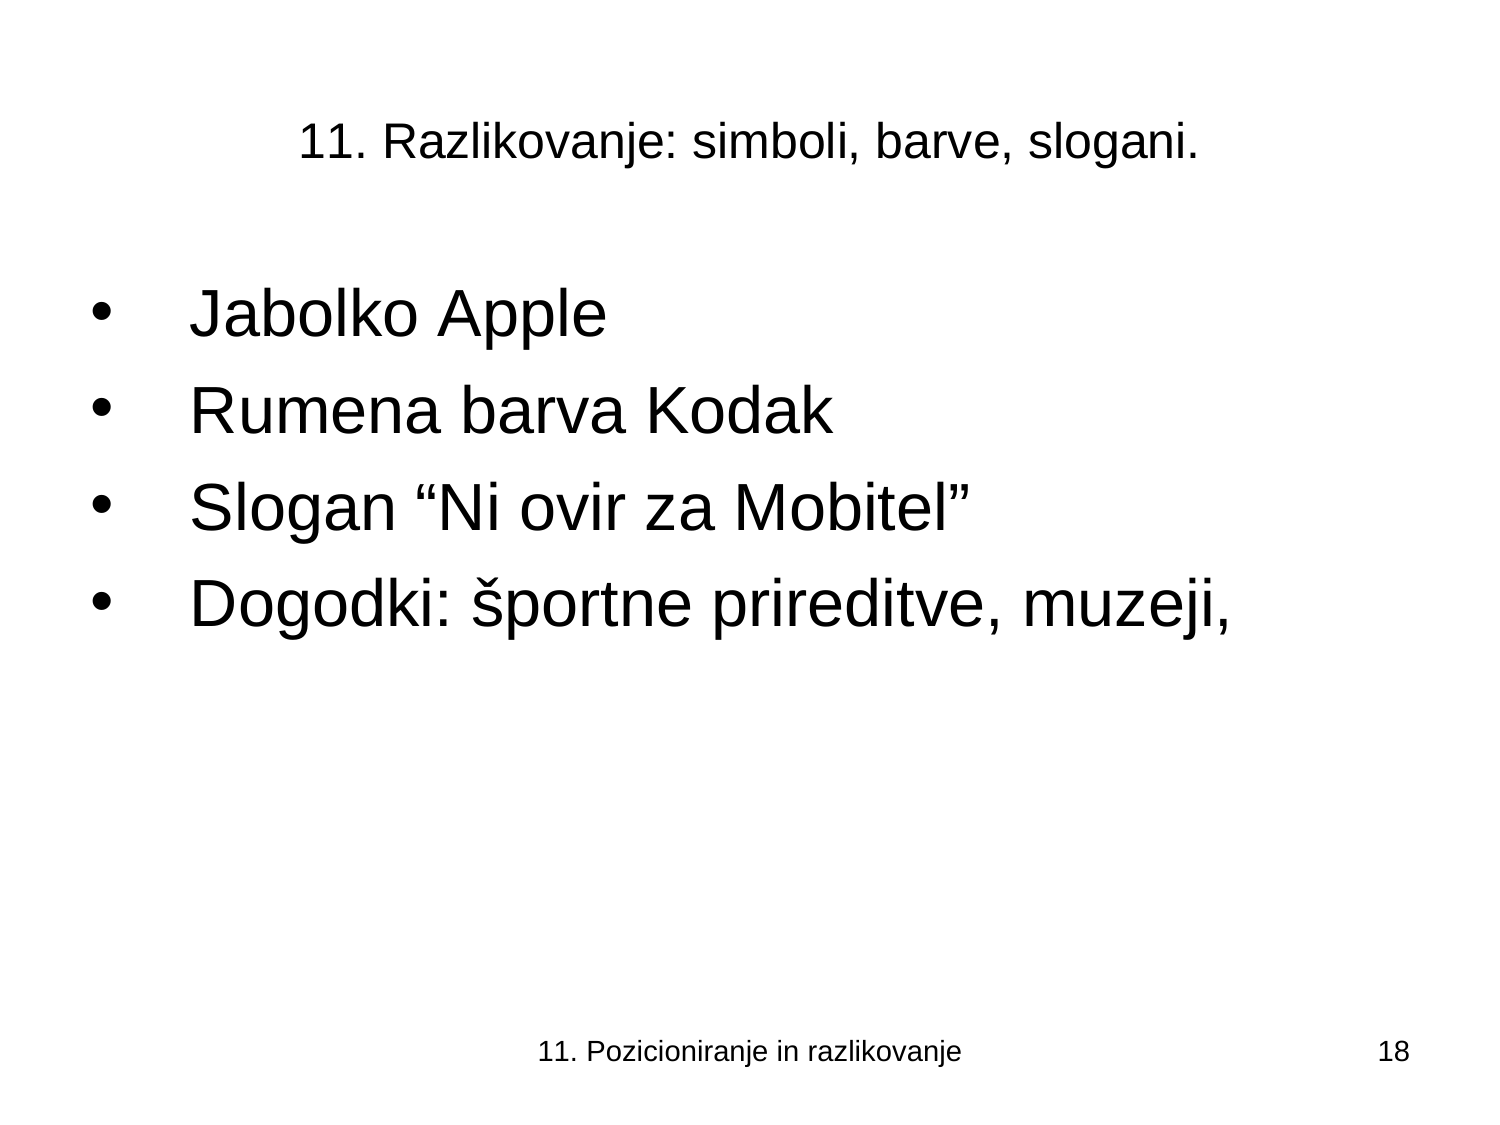

# 11. Razlikovanje: simboli, barve, slogani.
Jabolko Apple
Rumena barva Kodak
Slogan “Ni ovir za Mobitel”
Dogodki: športne prireditve, muzeji,
11. Pozicioniranje in razlikovanje